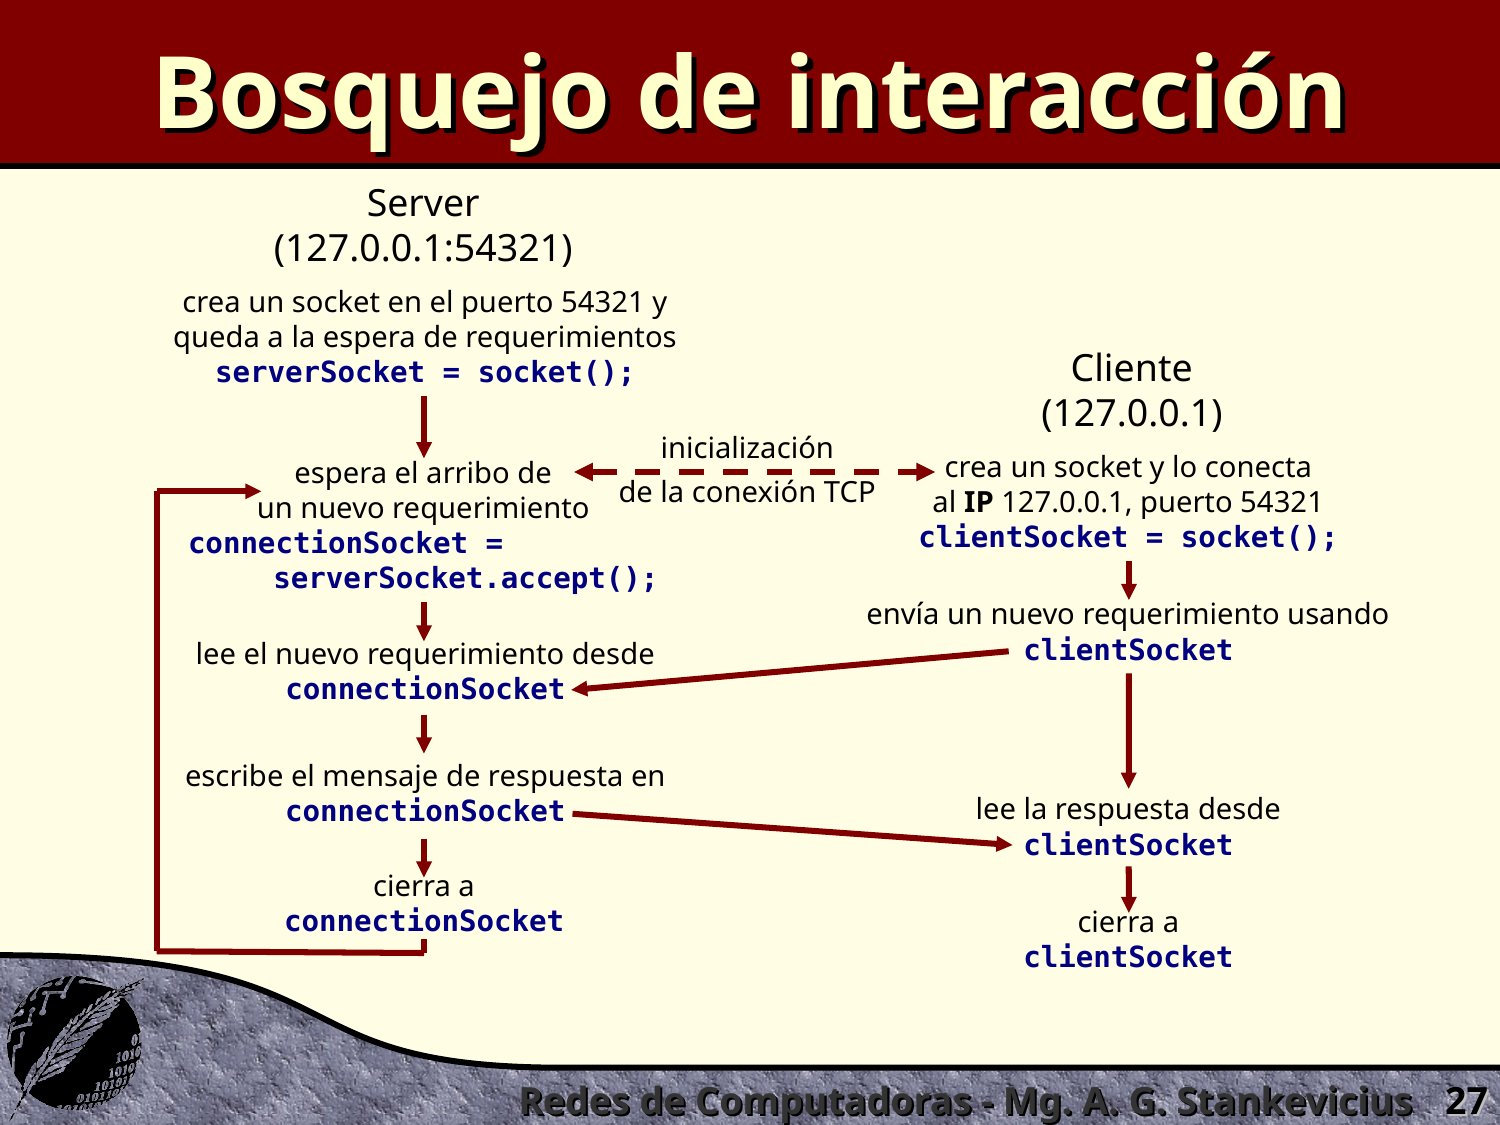

# Bosquejo de interacción
Server
(127.0.0.1:54321)
crea un socket en el puerto 54321 y
queda a la espera de requerimientos
serverSocket = socket();
Cliente
(127.0.0.1)
inicialización
de la conexión TCP
crea un socket y lo conecta
al IP 127.0.0.1, puerto 54321
clientSocket = socket();
espera el arribo de
un nuevo requerimiento
connectionSocket =
serverSocket.accept();
envía un nuevo requerimiento usando
clientSocket
lee el nuevo requerimiento desde
connectionSocket
escribe el mensaje de respuesta en
connectionSocket
lee la respuesta desde
clientSocket
cierra a
connectionSocket
cierra a
clientSocket
27